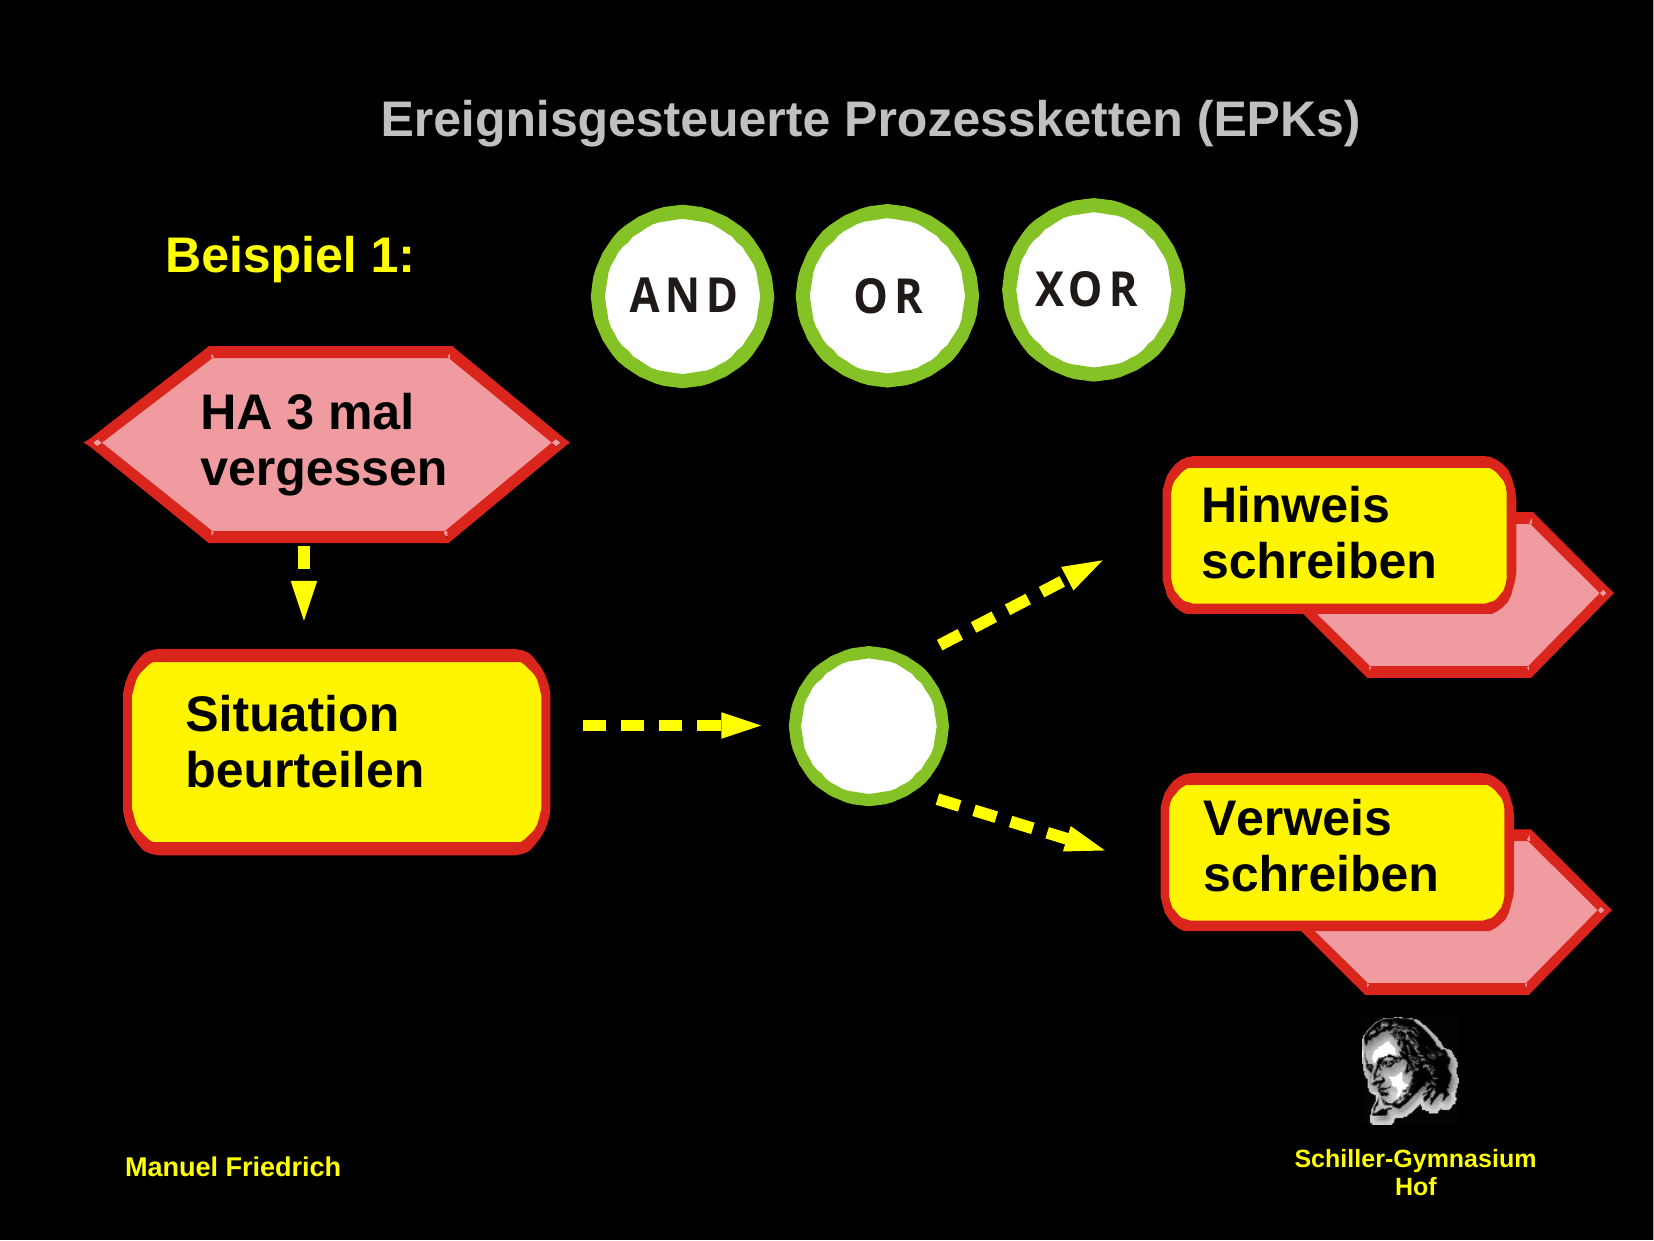

Ereignisgesteuerte Prozessketten (EPKs)
Beispiel 1:
HA 3 mal
vergessen
Hinweis
schreiben
Situation
beurteilen
Verweis
schreiben
Schiller-Gymnasium
Hof
Manuel Friedrich